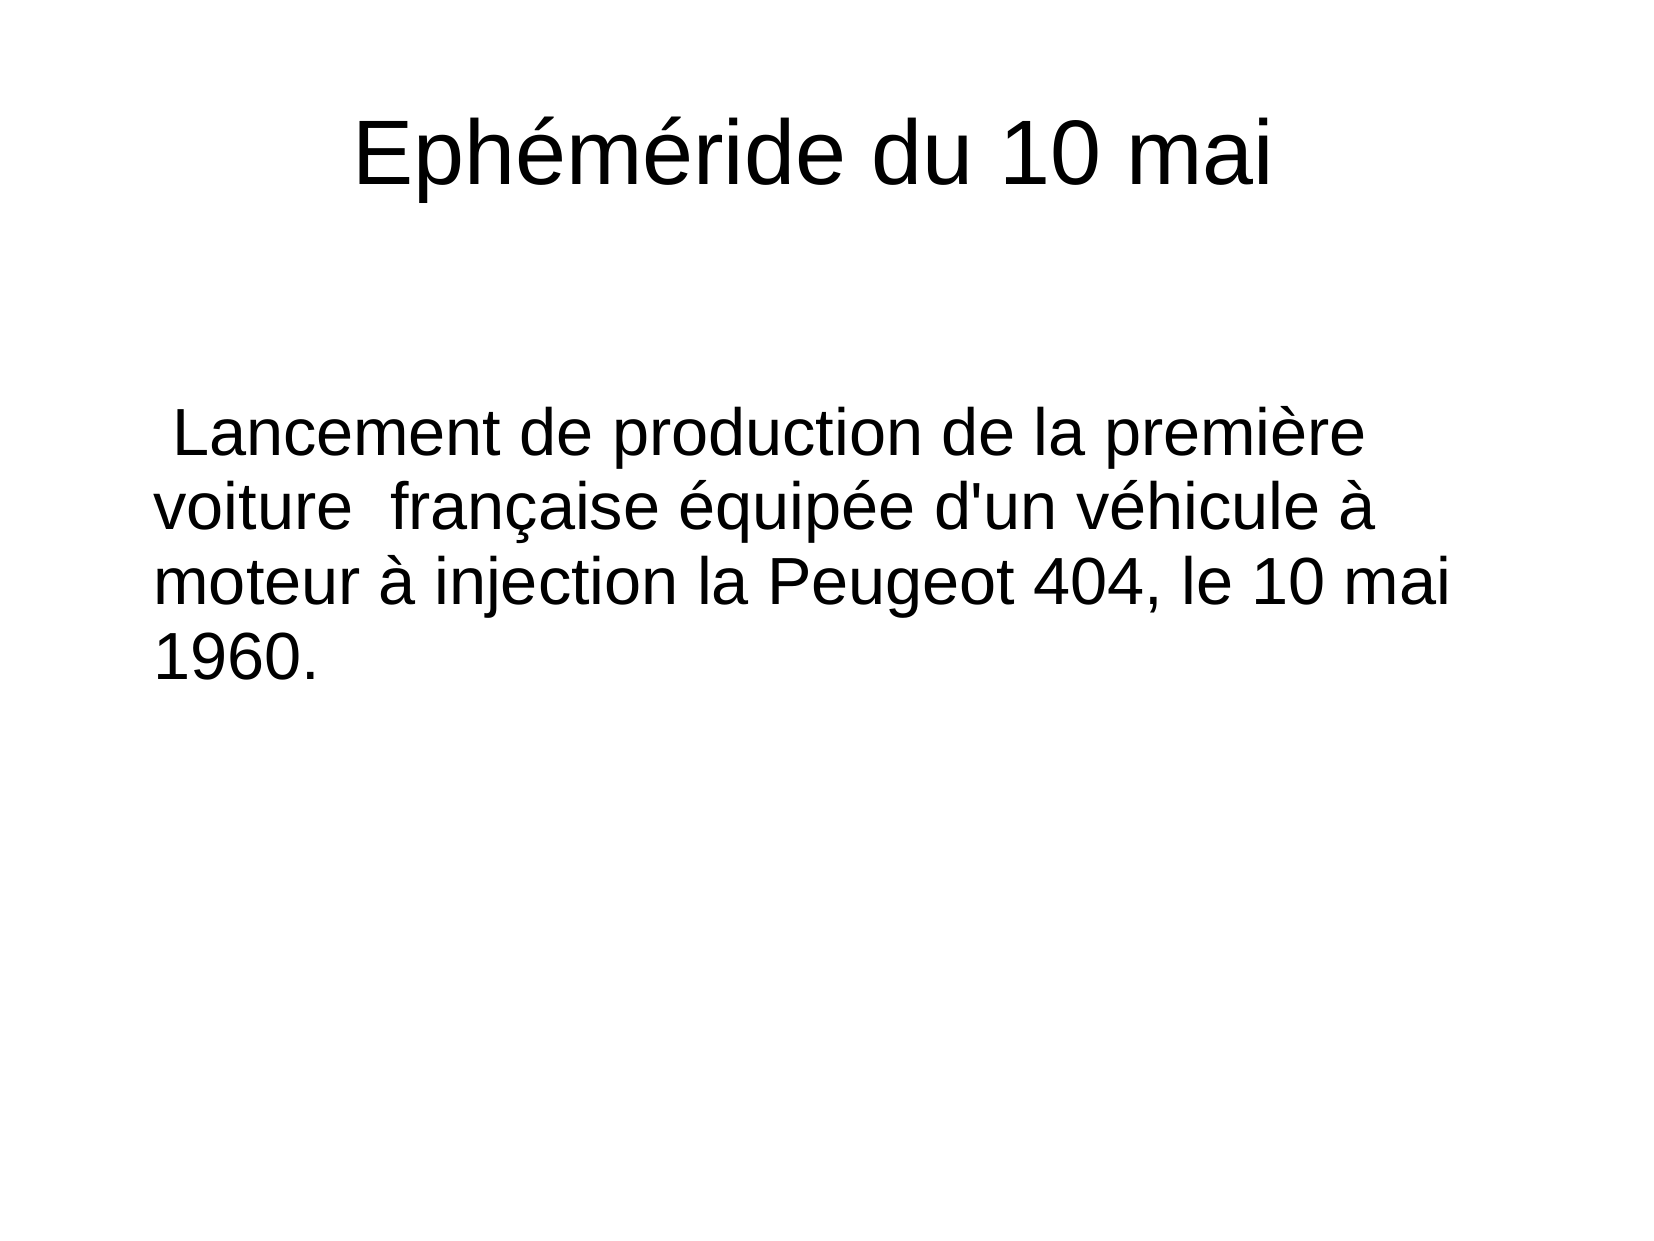

# Ephéméride du 10 mai
 Lancement de production de la première voiture française équipée d'un véhicule à moteur à injection la Peugeot 404, le 10 mai 1960.